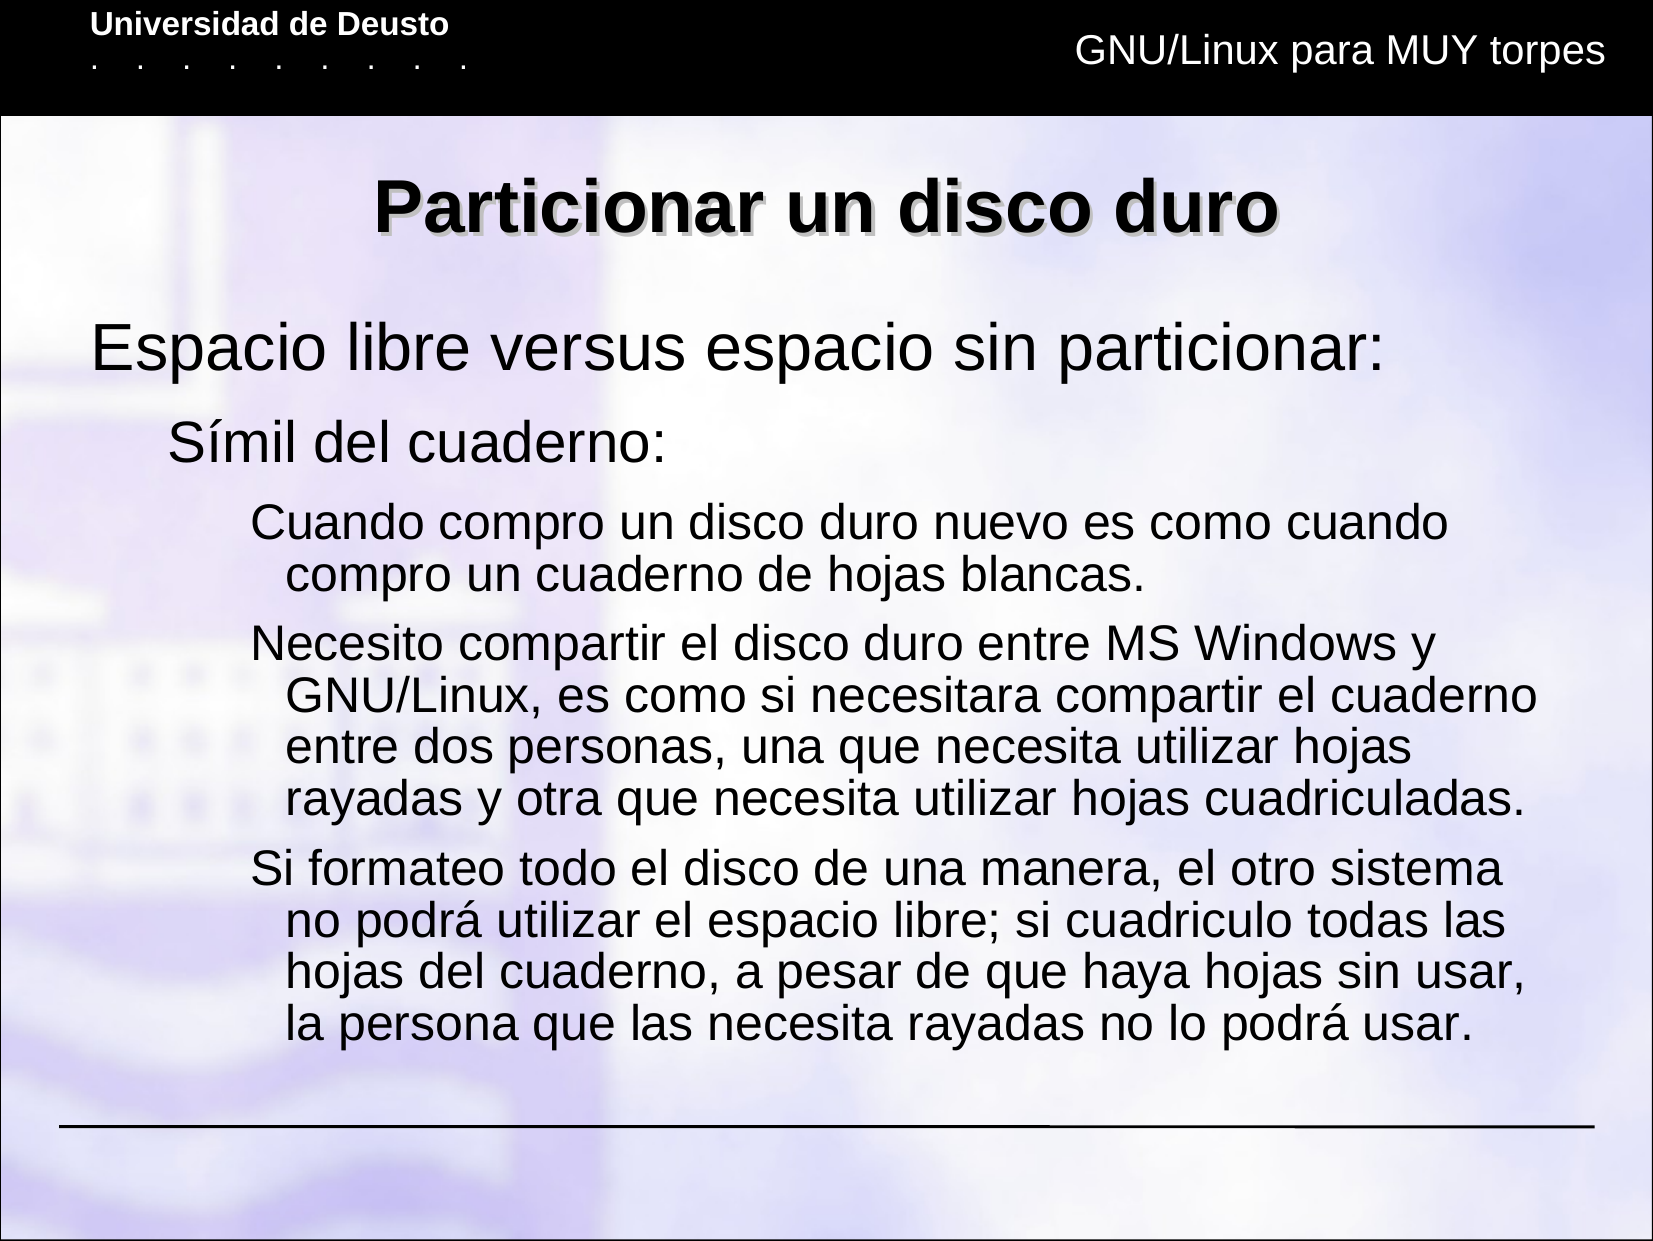

# Particionar un disco duro
Espacio libre versus espacio sin particionar:
Símil del cuaderno:
Cuando compro un disco duro nuevo es como cuando compro un cuaderno de hojas blancas.
Necesito compartir el disco duro entre MS Windows y GNU/Linux, es como si necesitara compartir el cuaderno entre dos personas, una que necesita utilizar hojas rayadas y otra que necesita utilizar hojas cuadriculadas.
Si formateo todo el disco de una manera, el otro sistema no podrá utilizar el espacio libre; si cuadriculo todas las hojas del cuaderno, a pesar de que haya hojas sin usar, la persona que las necesita rayadas no lo podrá usar.